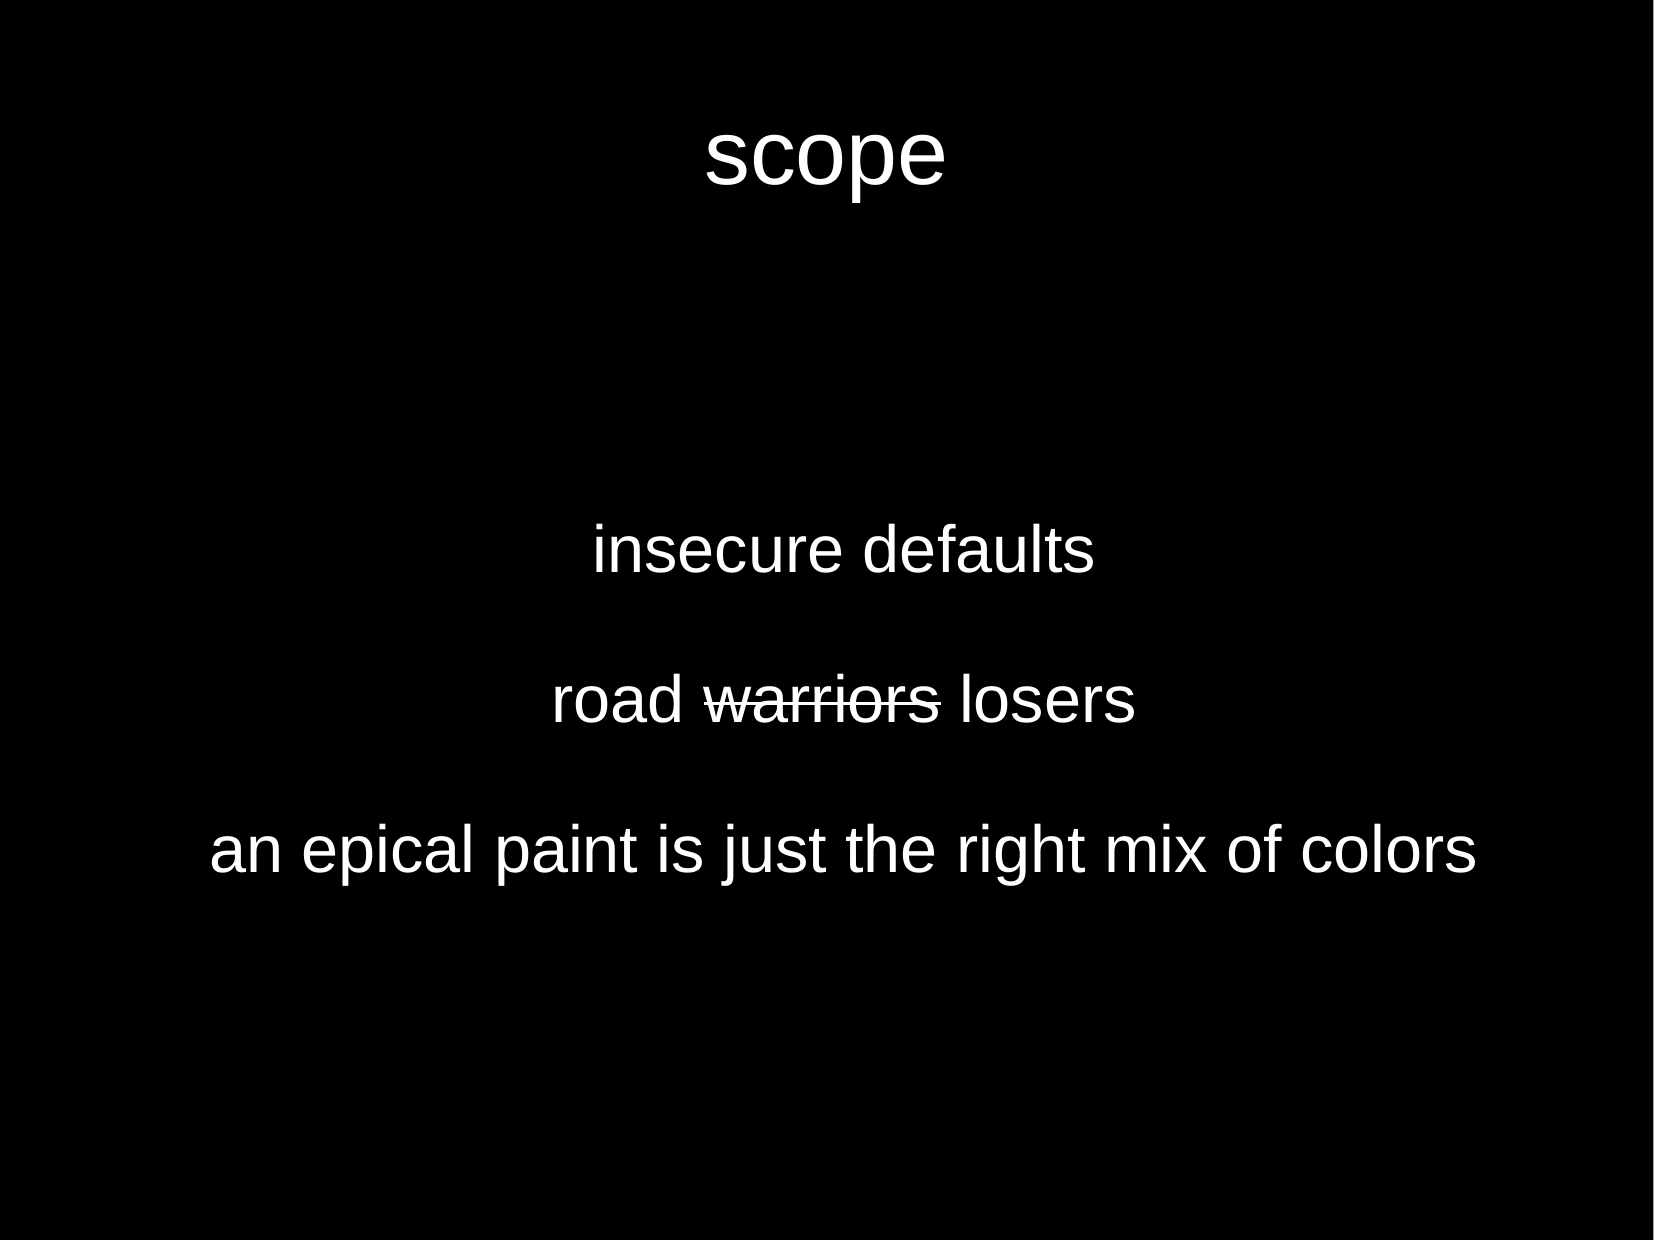

# scope
insecure defaults
road warriors losers
an epical paint is just the right mix of colors